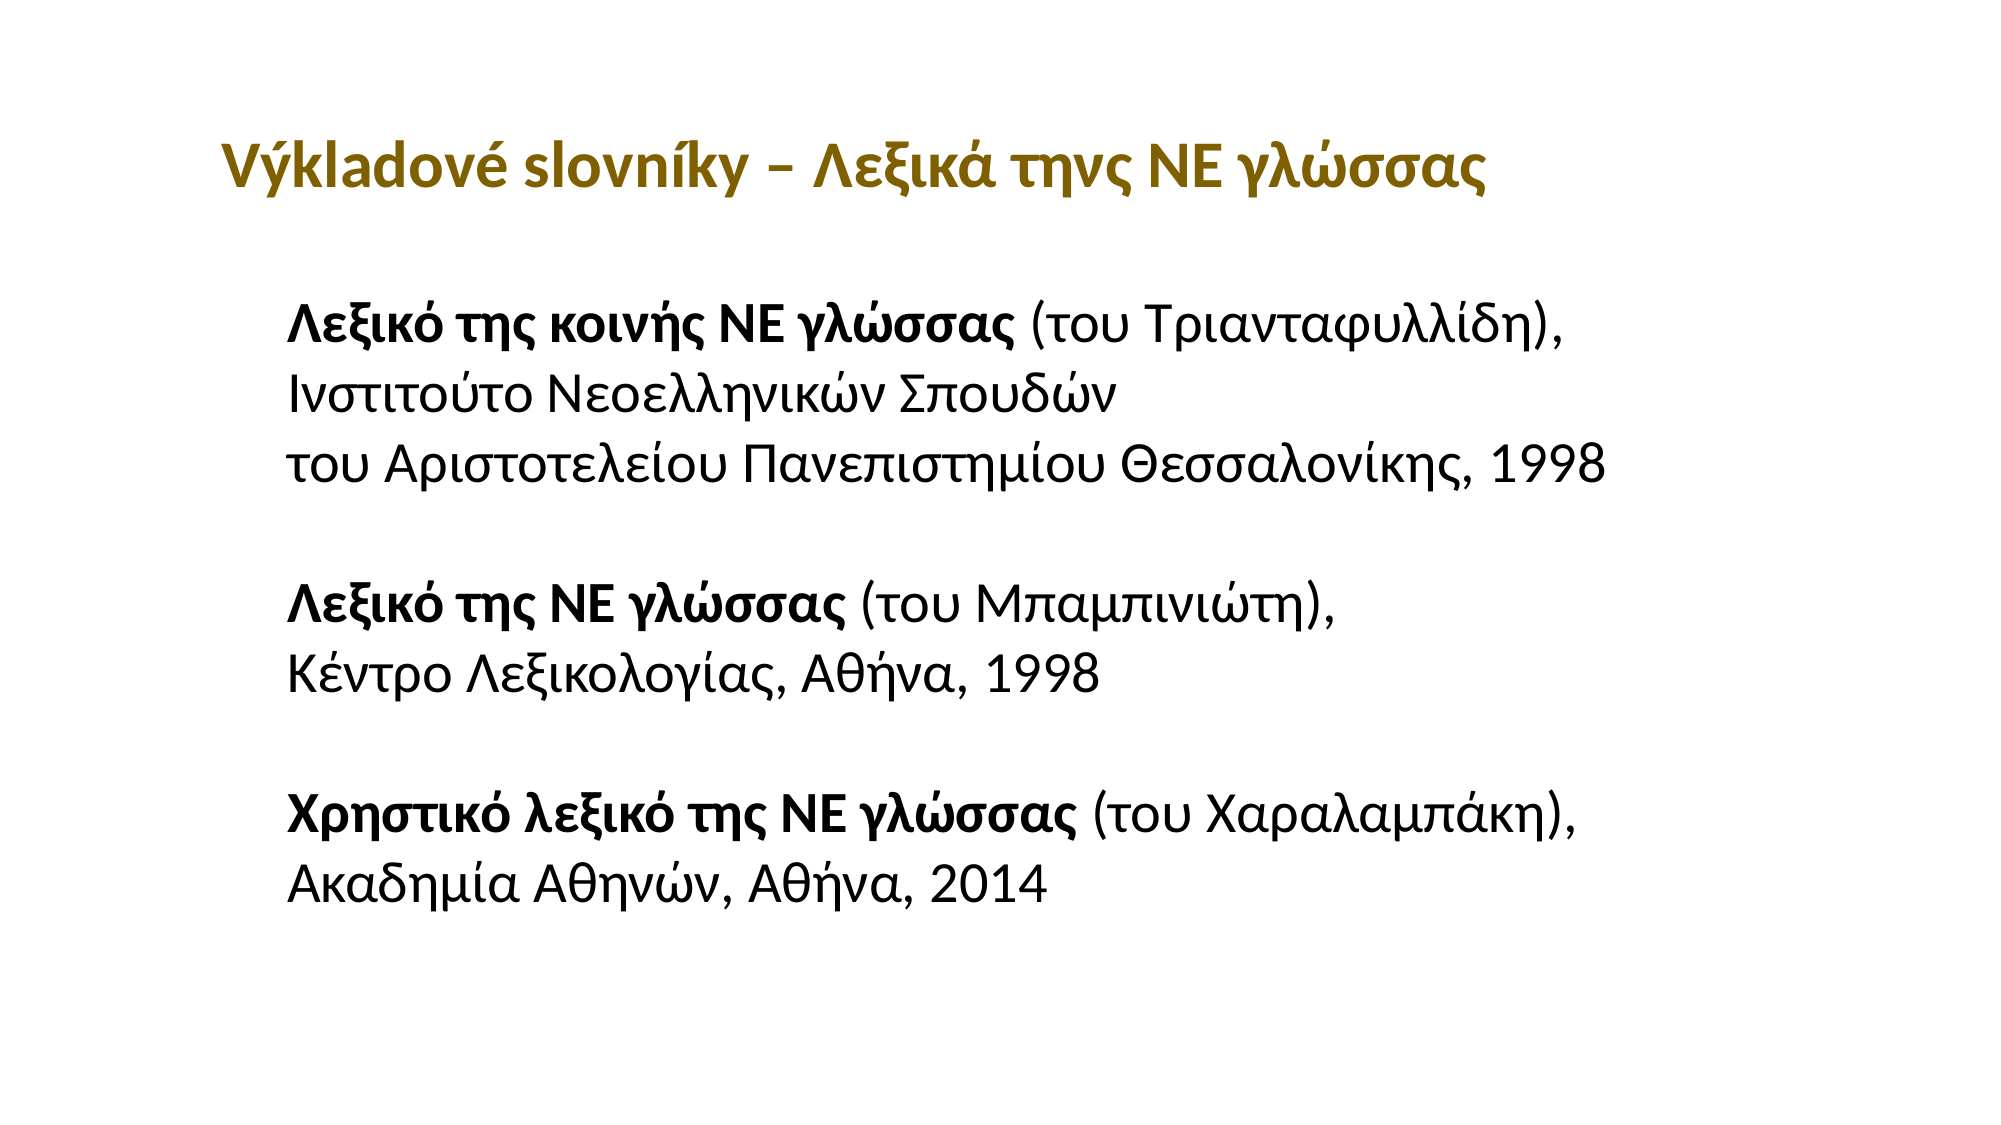

Výkladové slovníky – Λεξικά τηνς ΝΕ γλώσσας
Λεξικό της κοινής ΝΕ γλώσσας (του Τριανταφυλλίδη),
Ινστιτούτο Νεοελληνικών Σπουδών
του Αριστοτελείου Πανεπιστημίου Θεσσαλονίκης, 1998
Λεξικό της ΝΕ γλώσσας (του Μπαμπινιώτη),
Κέντρο Λεξικολογίας, Αθήνα, 1998
Χρηστικό λεξικό της ΝΕ γλώσσας (του Χαραλαμπάκη),
Ακαδημία Αθηνών, Αθήνα, 2014